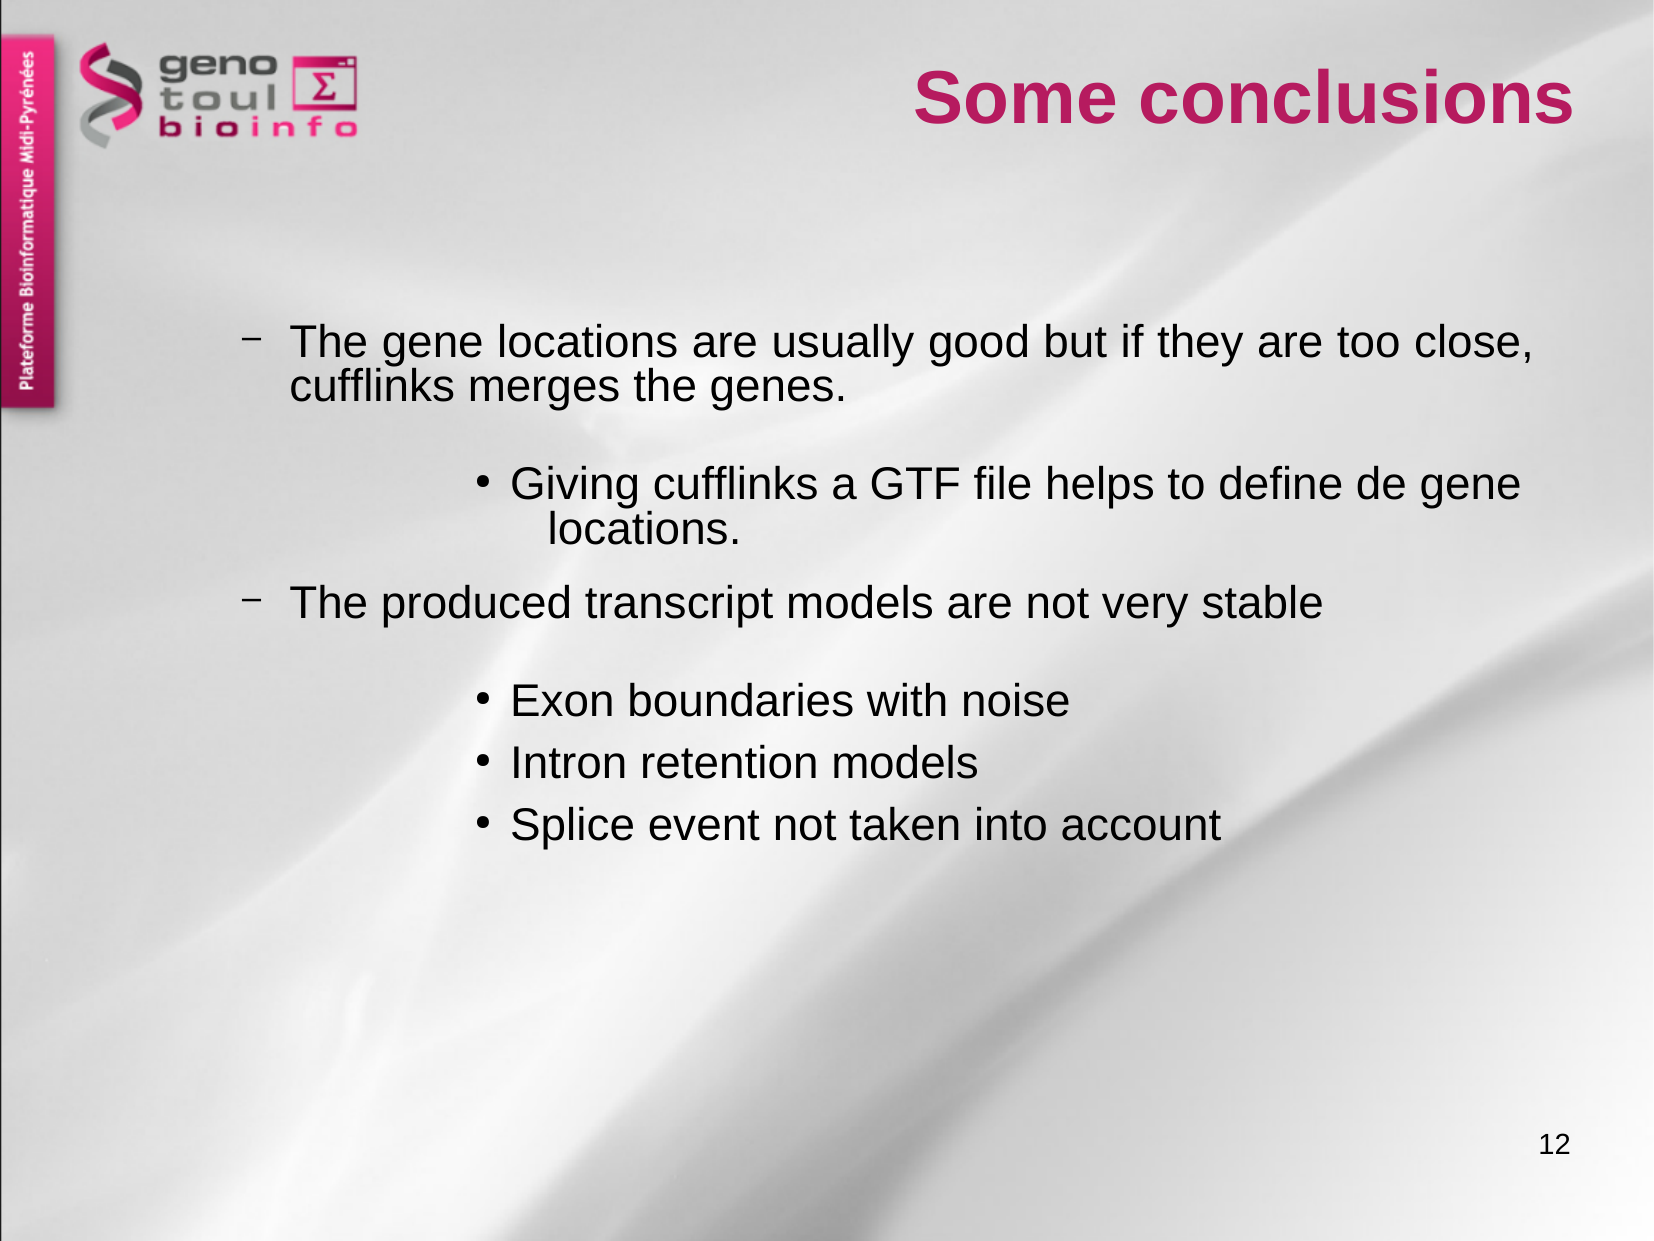

Some conclusions
# The gene locations are usually good but if they are too close, cufflinks merges the genes.
Giving cufflinks a GTF file helps to define de gene locations.
The produced transcript models are not very stable
Exon boundaries with noise
Intron retention models
Splice event not taken into account